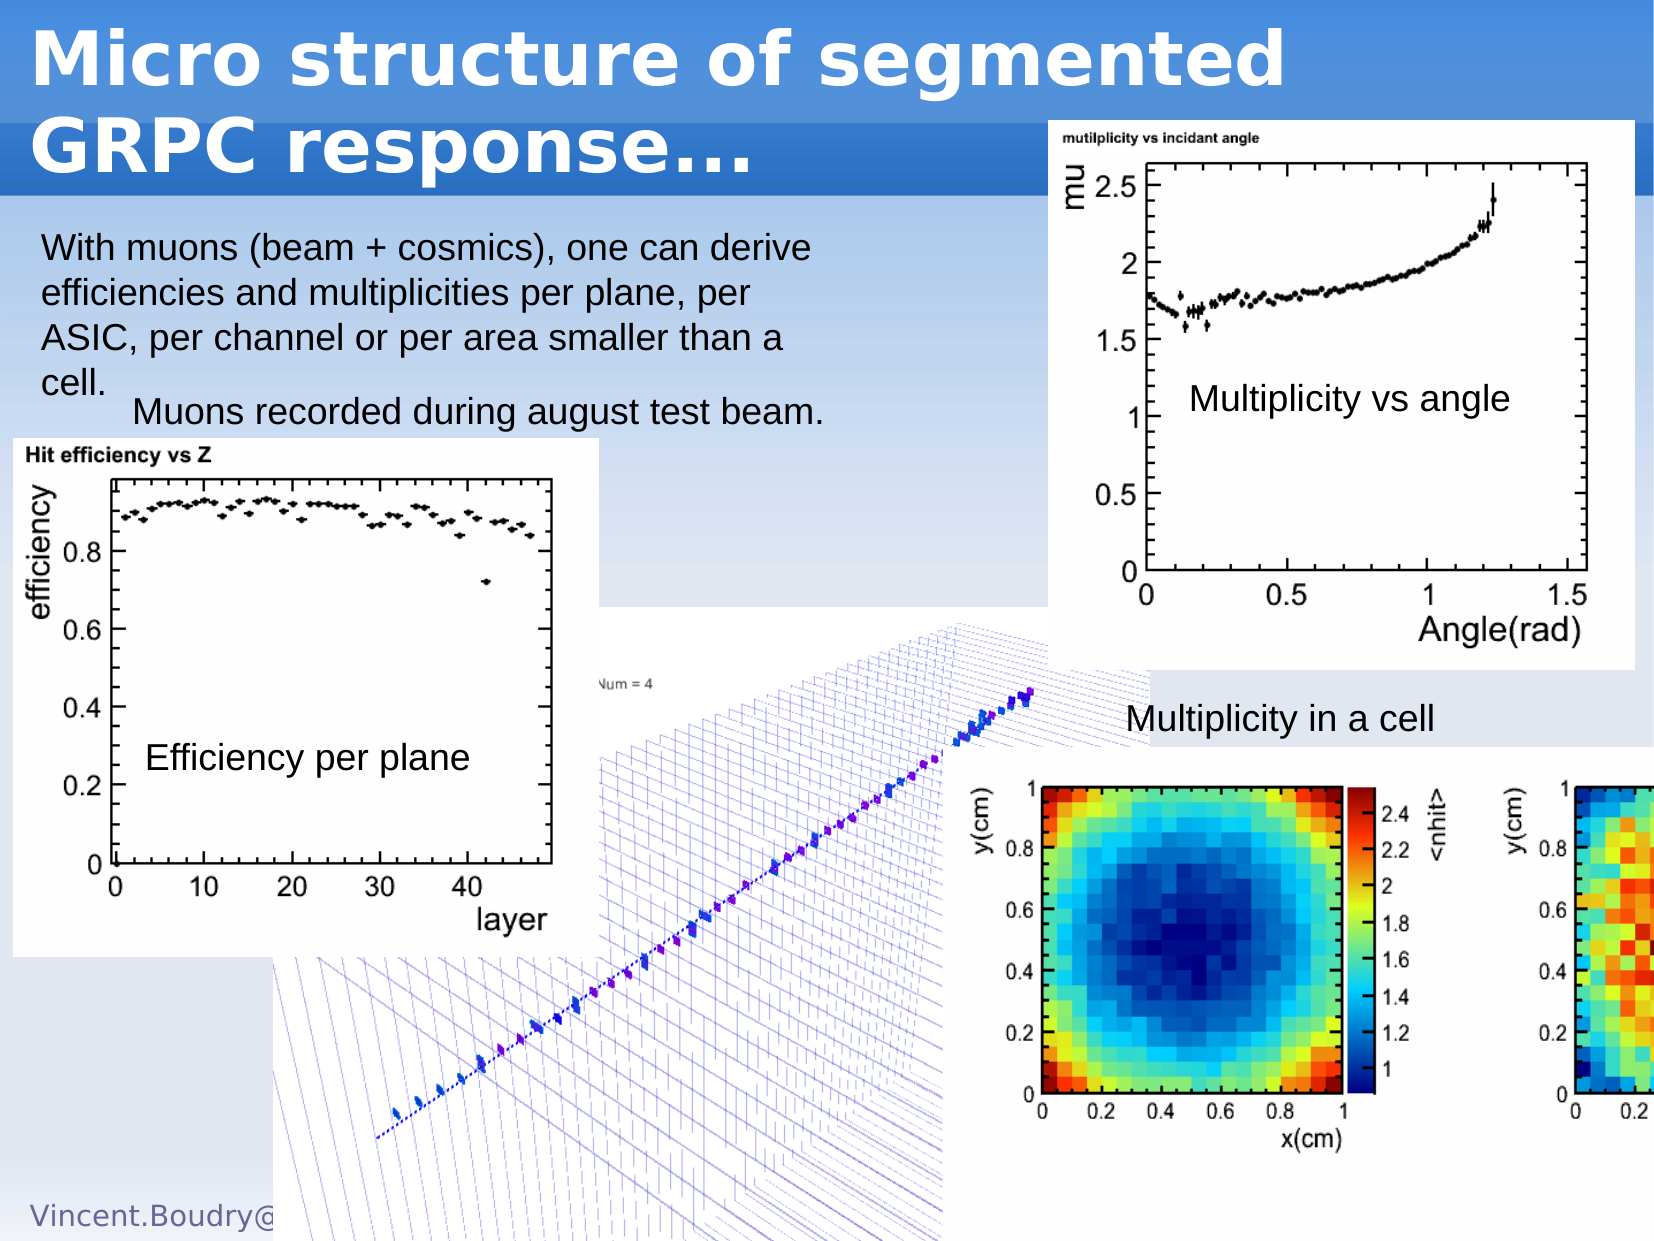

# Micro structure of segmented GRPC response...
With muons (beam + cosmics), one can derive efficiencies and multiplicities per plane, per ASIC, per channel or per area smaller than a cell.
Multiplicity vs angle
Muons recorded during august test beam.
Multiplicity in a cell
Efficiency per plane
Vincent.Boudry@in2p3.fr
SDHCAL 1st results, LCWS'12
29